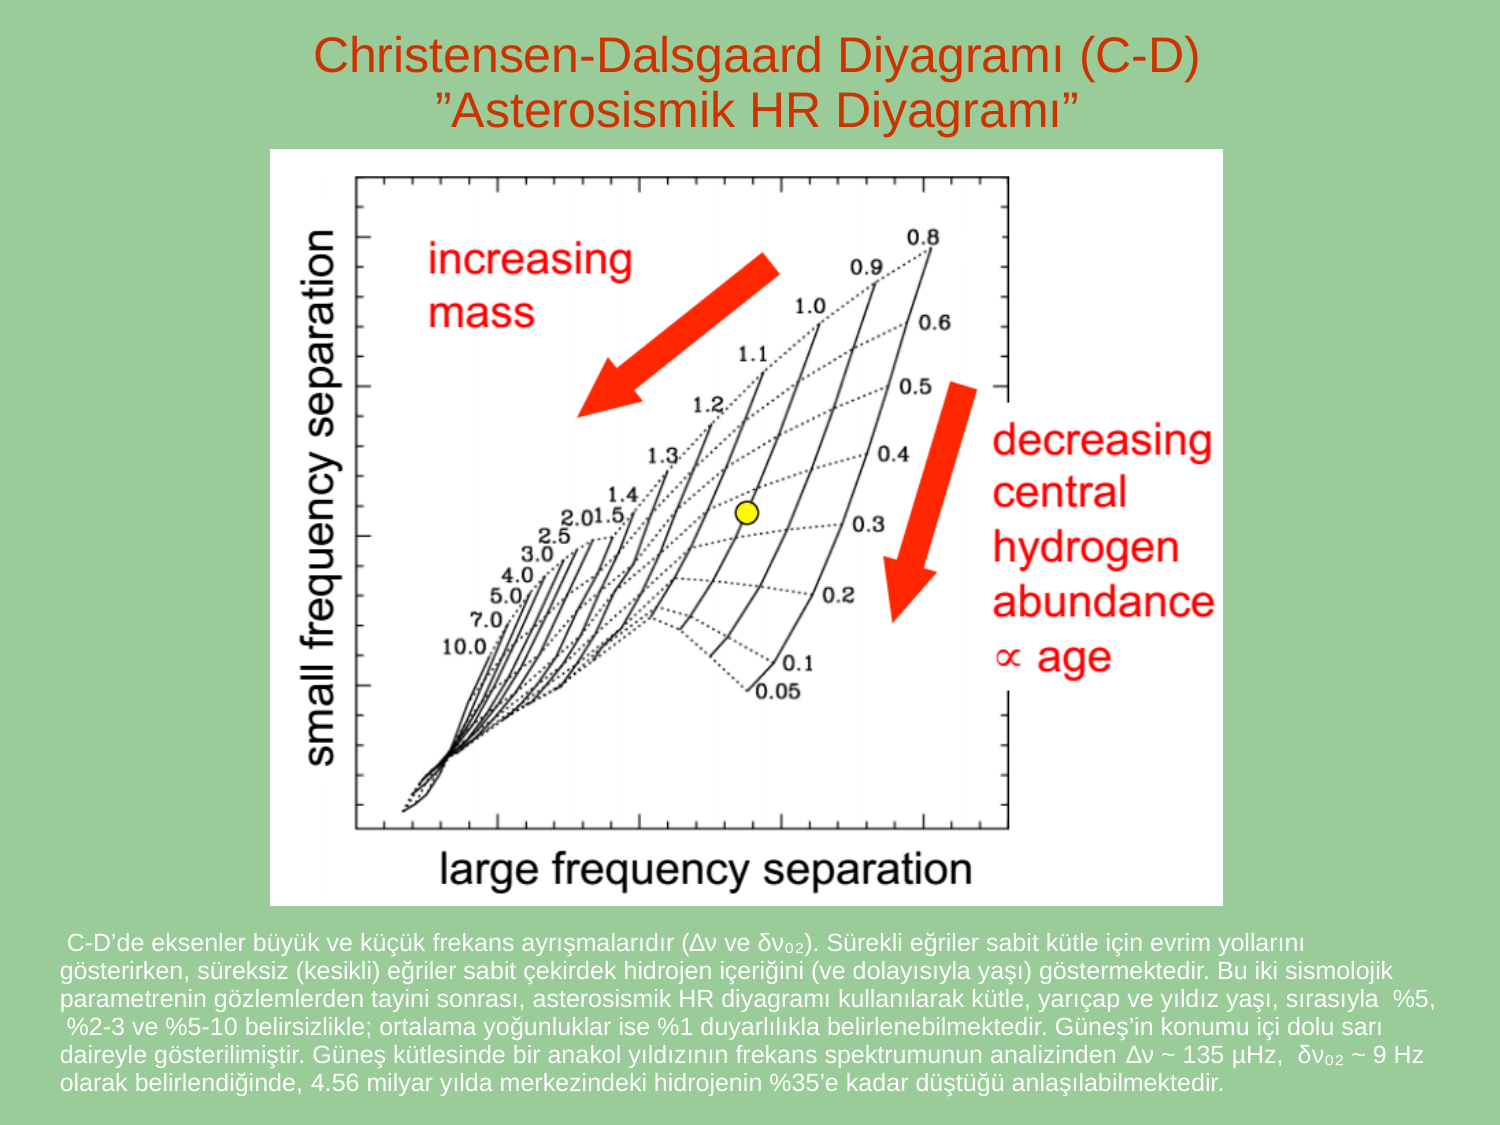

# Christensen-Dalsgaard Diyagramı (C-D) ”Asterosismik HR Diyagramı”
 C-D’de eksenler büyük ve küçük frekans ayrışmalarıdır (∆ν ve δν₀₂). Sürekli eğriler sabit kütle için evrim yollarını gösterirken, süreksiz (kesikli) eğriler sabit çekirdek hidrojen içeriğini (ve dolayısıyla yaşı) göstermektedir. Bu iki sismolojik parametrenin gözlemlerden tayini sonrası, asterosismik HR diyagramı kullanılarak kütle, yarıçap ve yıldız yaşı, sırasıyla %5, %2-3 ve %5-10 belirsizlikle; ortalama yoğunluklar ise %1 duyarlılıkla belirlenebilmektedir. Güneş’in konumu içi dolu sarı daireyle gösterilimiştir. Güneş kütlesinde bir anakol yıldızının frekans spektrumunun analizinden ∆ν ~ 135 µHz, δν₀₂ ~ 9 Hz olarak belirlendiğinde, 4.56 milyar yılda merkezindeki hidrojenin %35’e kadar düştüğü anlaşılabilmektedir.